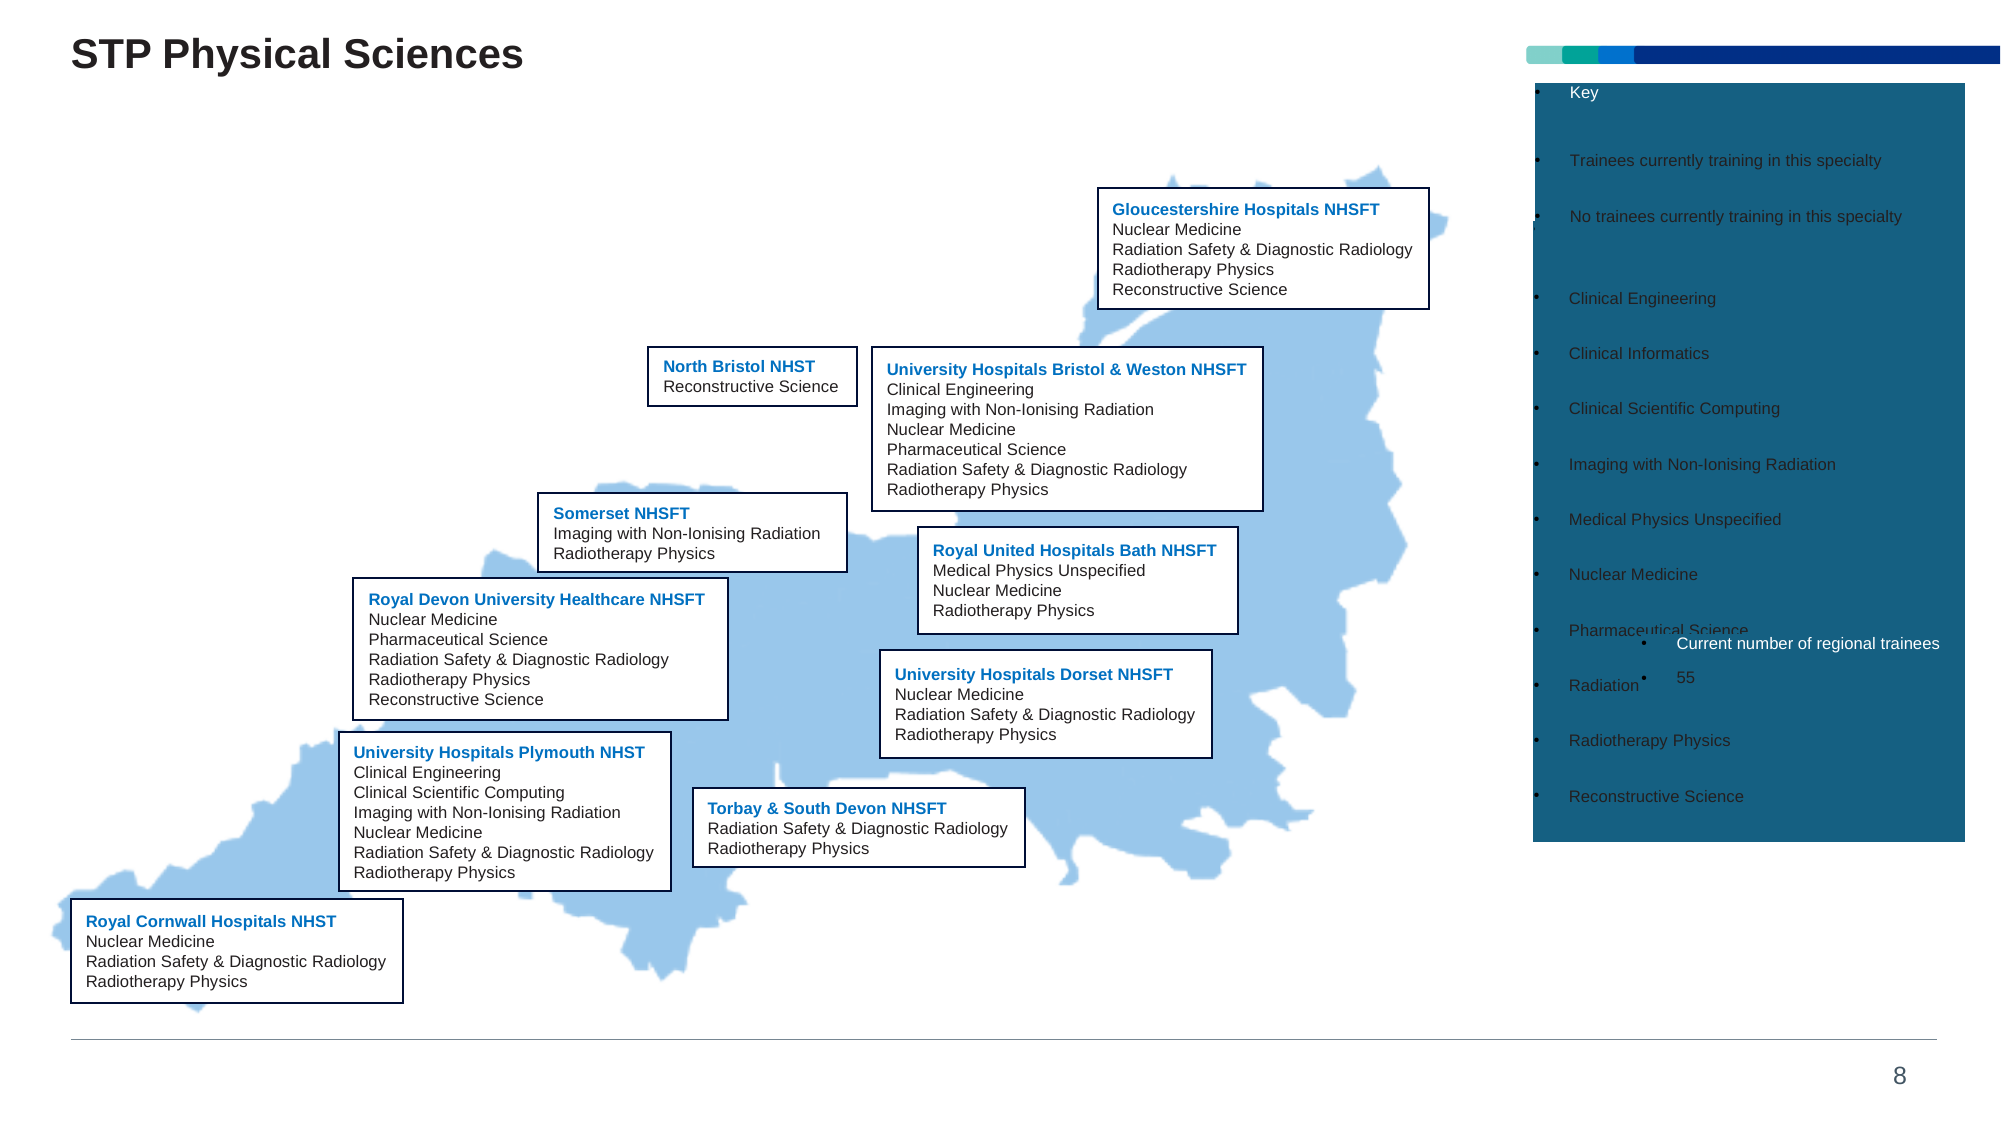

# STP Physical Sciences
| Key | |
| --- | --- |
| Trainees currently training in this specialty | |
| No trainees currently training in this specialty | |
Gloucestershire Hospitals NHSFT
Nuclear Medicine
Radiation Safety & Diagnostic Radiology
Radiotherapy Physics
Reconstructive Science
| Specialty | |
| --- | --- |
| Clinical Engineering | |
| Clinical Informatics | |
| Clinical Scientific Computing | |
| Imaging with Non-Ionising Radiation | |
| Medical Physics Unspecified | |
| Nuclear Medicine | |
| Pharmaceutical Science | |
| Radiation Safety & Diagnostic Radiology | |
| Radiotherapy Physics | |
| Reconstructive Science | |
North Bristol NHST
Reconstructive Science
University Hospitals Bristol & Weston NHSFT
Clinical Engineering
Imaging with Non-Ionising Radiation
Nuclear Medicine
Pharmaceutical Science
Radiation Safety & Diagnostic Radiology
Radiotherapy Physics
Somerset NHSFT
Imaging with Non-Ionising Radiation
Radiotherapy Physics
Royal United Hospitals Bath NHSFT
Medical Physics Unspecified
Nuclear Medicine
Radiotherapy Physics
Royal Devon University Healthcare NHSFT
Nuclear Medicine
Pharmaceutical Science
Radiation Safety & Diagnostic Radiology
Radiotherapy Physics
Reconstructive Science
| Current number of regional trainees |
| --- |
| 55 |
University Hospitals Dorset NHSFT
Nuclear Medicine
Radiation Safety & Diagnostic Radiology
Radiotherapy Physics
University Hospitals Plymouth NHST
Clinical Engineering
Clinical Scientific Computing
Imaging with Non-Ionising Radiation
Nuclear Medicine
Radiation Safety & Diagnostic Radiology
Radiotherapy Physics
Torbay & South Devon NHSFT
Radiation Safety & Diagnostic Radiology
Radiotherapy Physics
Royal Cornwall Hospitals NHST
Nuclear Medicine
Radiation Safety & Diagnostic Radiology
Radiotherapy Physics